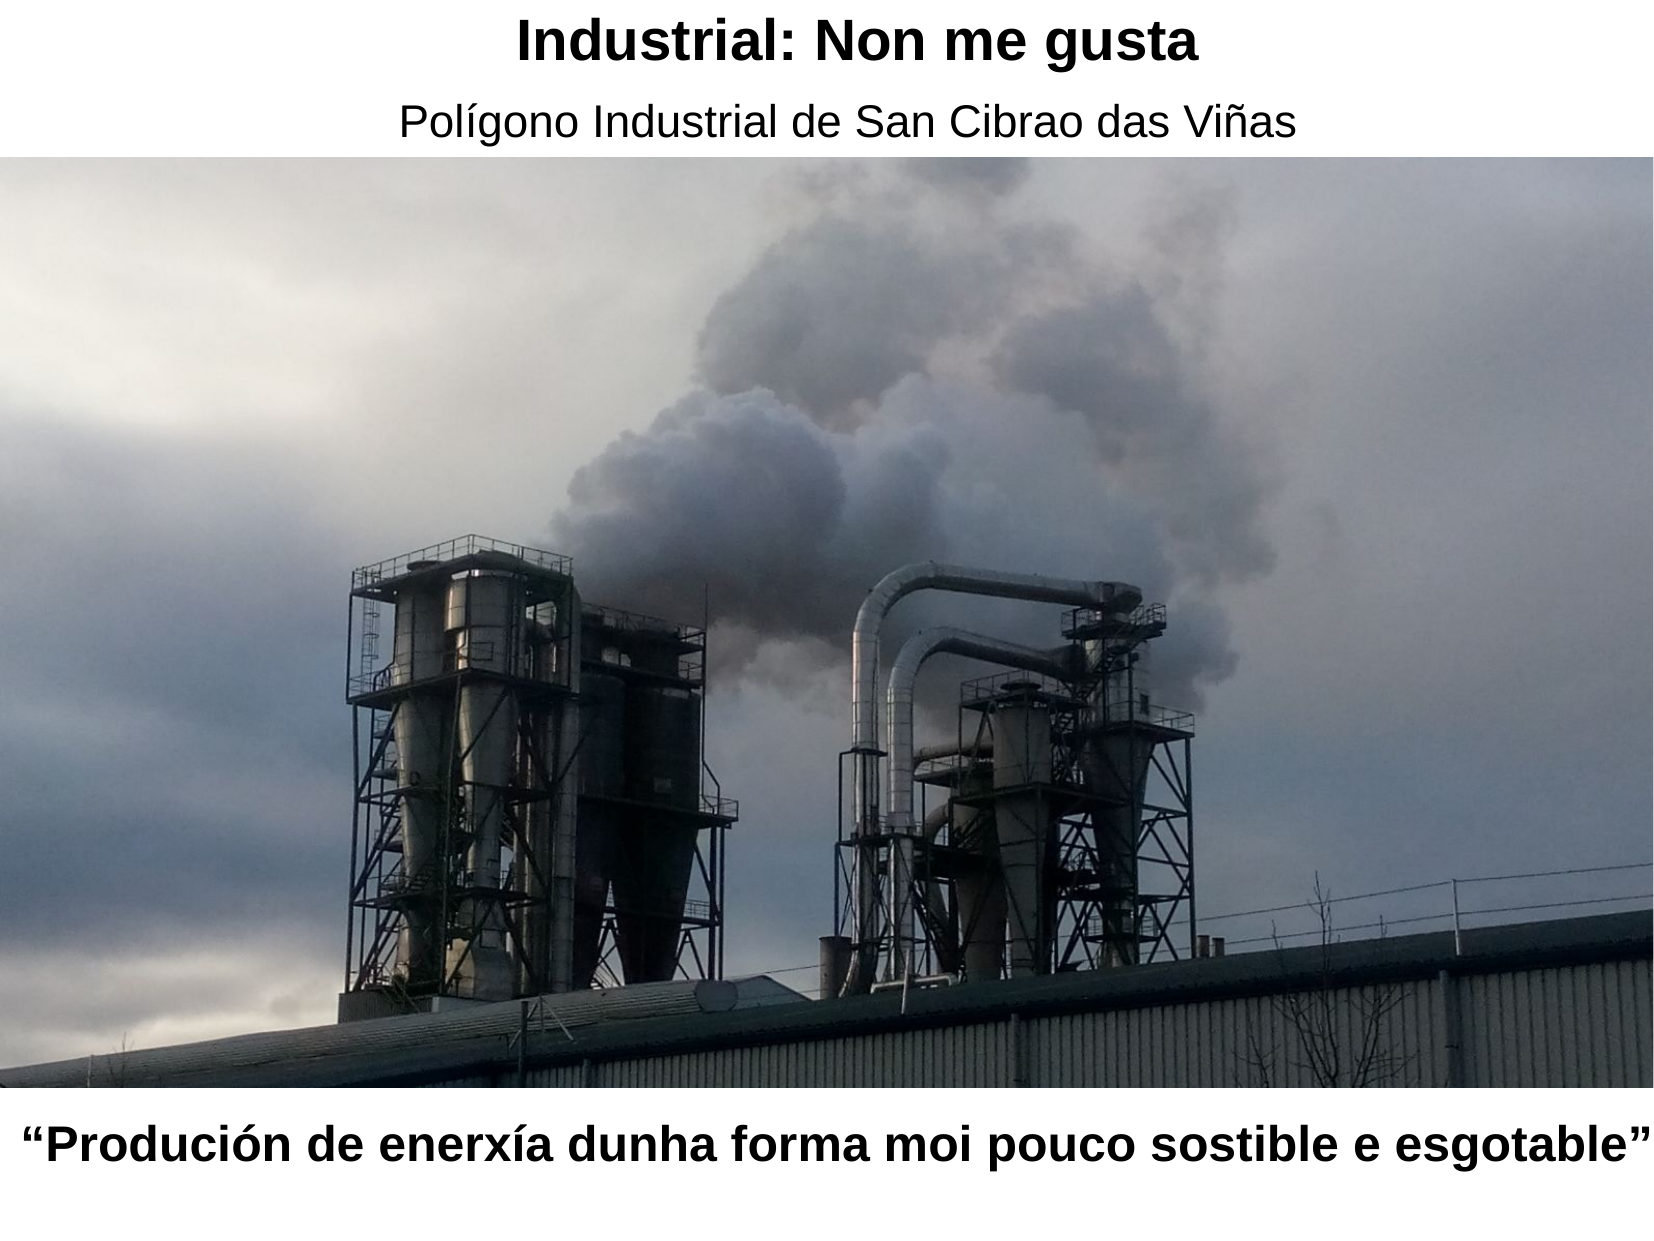

Industrial: Non me gusta
Polígono Industrial de San Cibrao das Viñas
“Produción de enerxía dunha forma moi pouco sostible e esgotable”